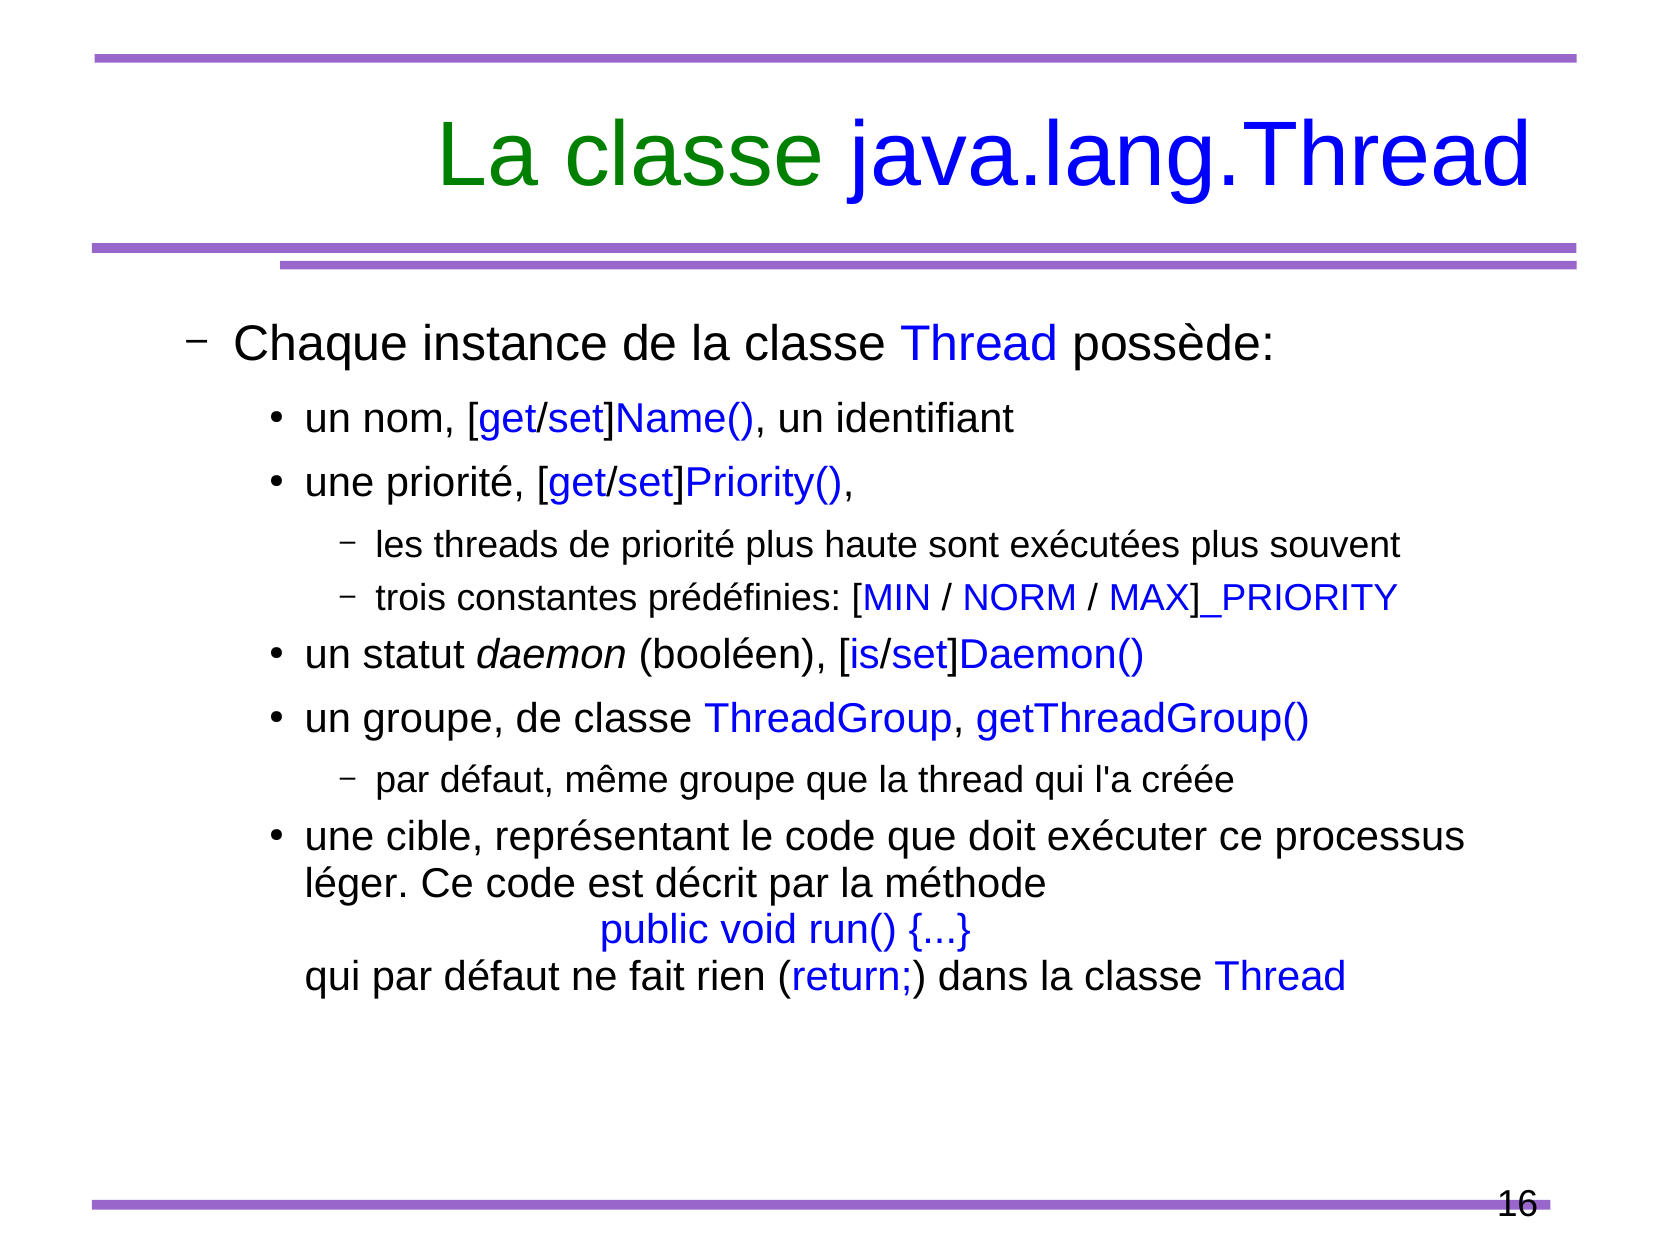

# La classe java.lang.Thread
Chaque instance de la classe Thread possède:
un nom, [get/set]Name(), un identifiant
une priorité, [get/set]Priority(),
les threads de priorité plus haute sont exécutées plus souvent
trois constantes prédéfinies: [MIN / NORM / MAX]_PRIORITY
un statut daemon (booléen), [is/set]Daemon()
un groupe, de classe ThreadGroup, getThreadGroup()
par défaut, même groupe que la thread qui l'a créée
une cible, représentant le code que doit exécuter ce processus léger. Ce code est décrit par la méthode
				public void run() {...}
qui par défaut ne fait rien (return;) dans la classe Thread